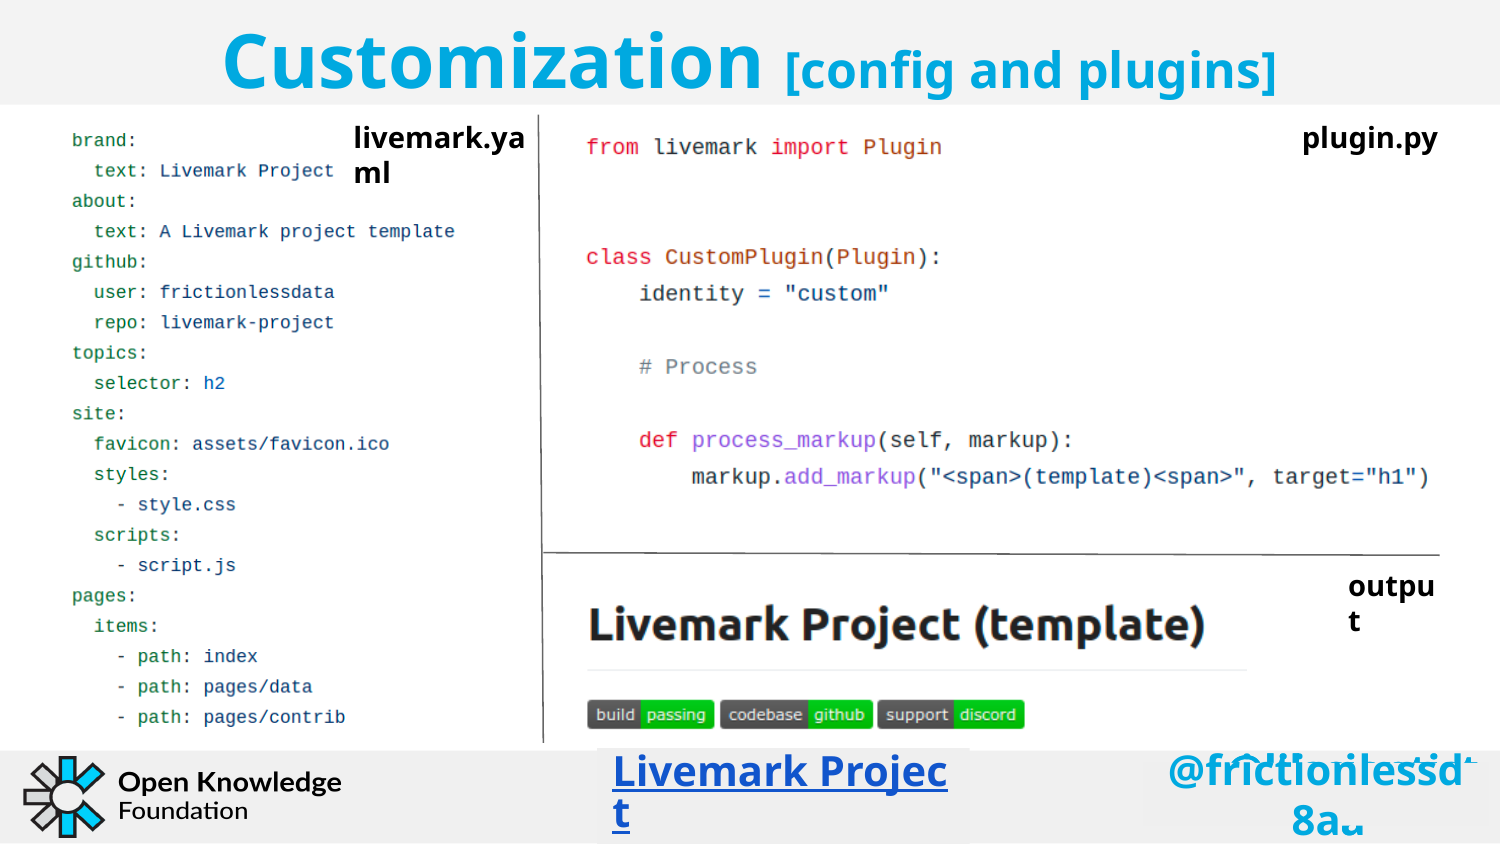

Customization [config and plugins]
livemark.yaml
plugin.py
output
Livemark Project
@frictionlessd8a
@lilscientista